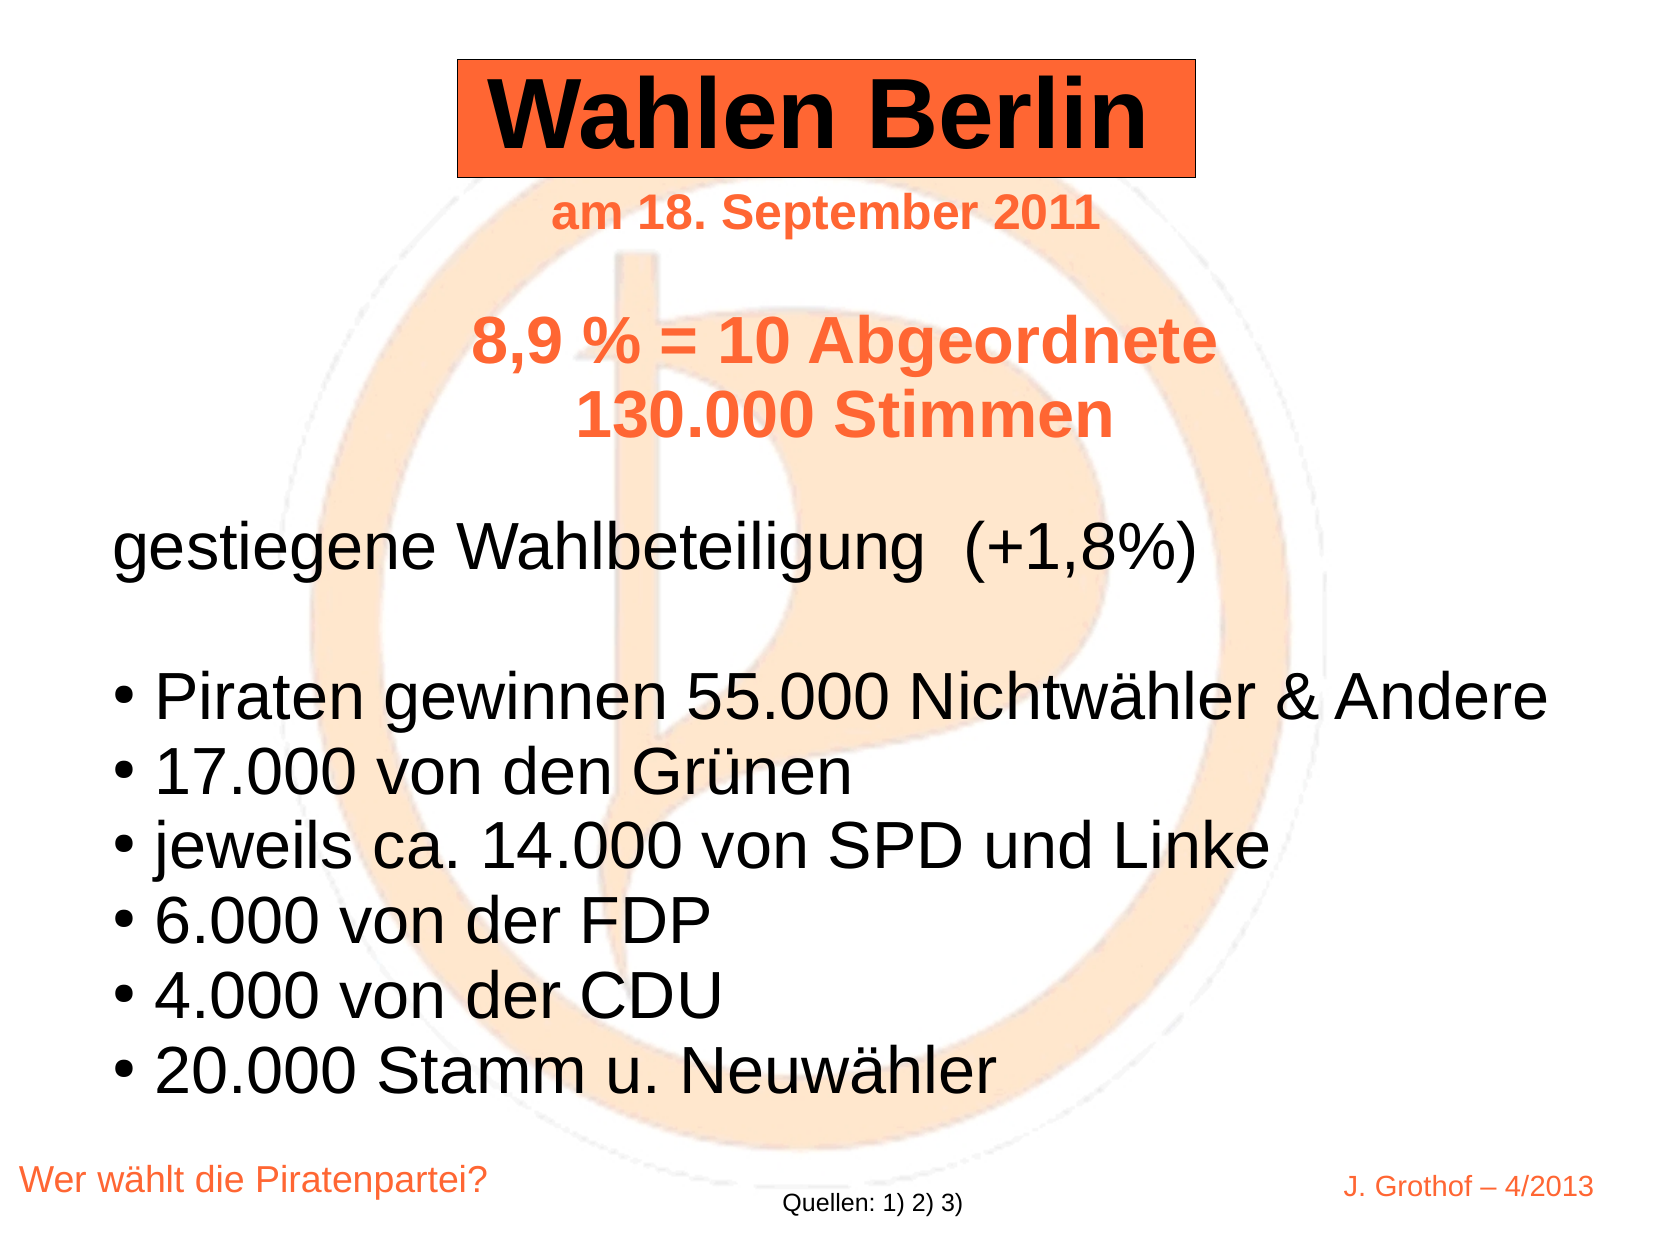

Wahlen Berlin
am 18. September 2011
8,9 % = 10 Abgeordnete
130.000 Stimmen
gestiegene Wahlbeteiligung (+1,8%)
 Piraten gewinnen 55.000 Nichtwähler & Andere
 17.000 von den Grünen
 jeweils ca. 14.000 von SPD und Linke
 6.000 von der FDP
 4.000 von der CDU
 20.000 Stamm u. Neuwähler
Wer wählt die Piratenpartei?
Quellen: 1) 2) 3)